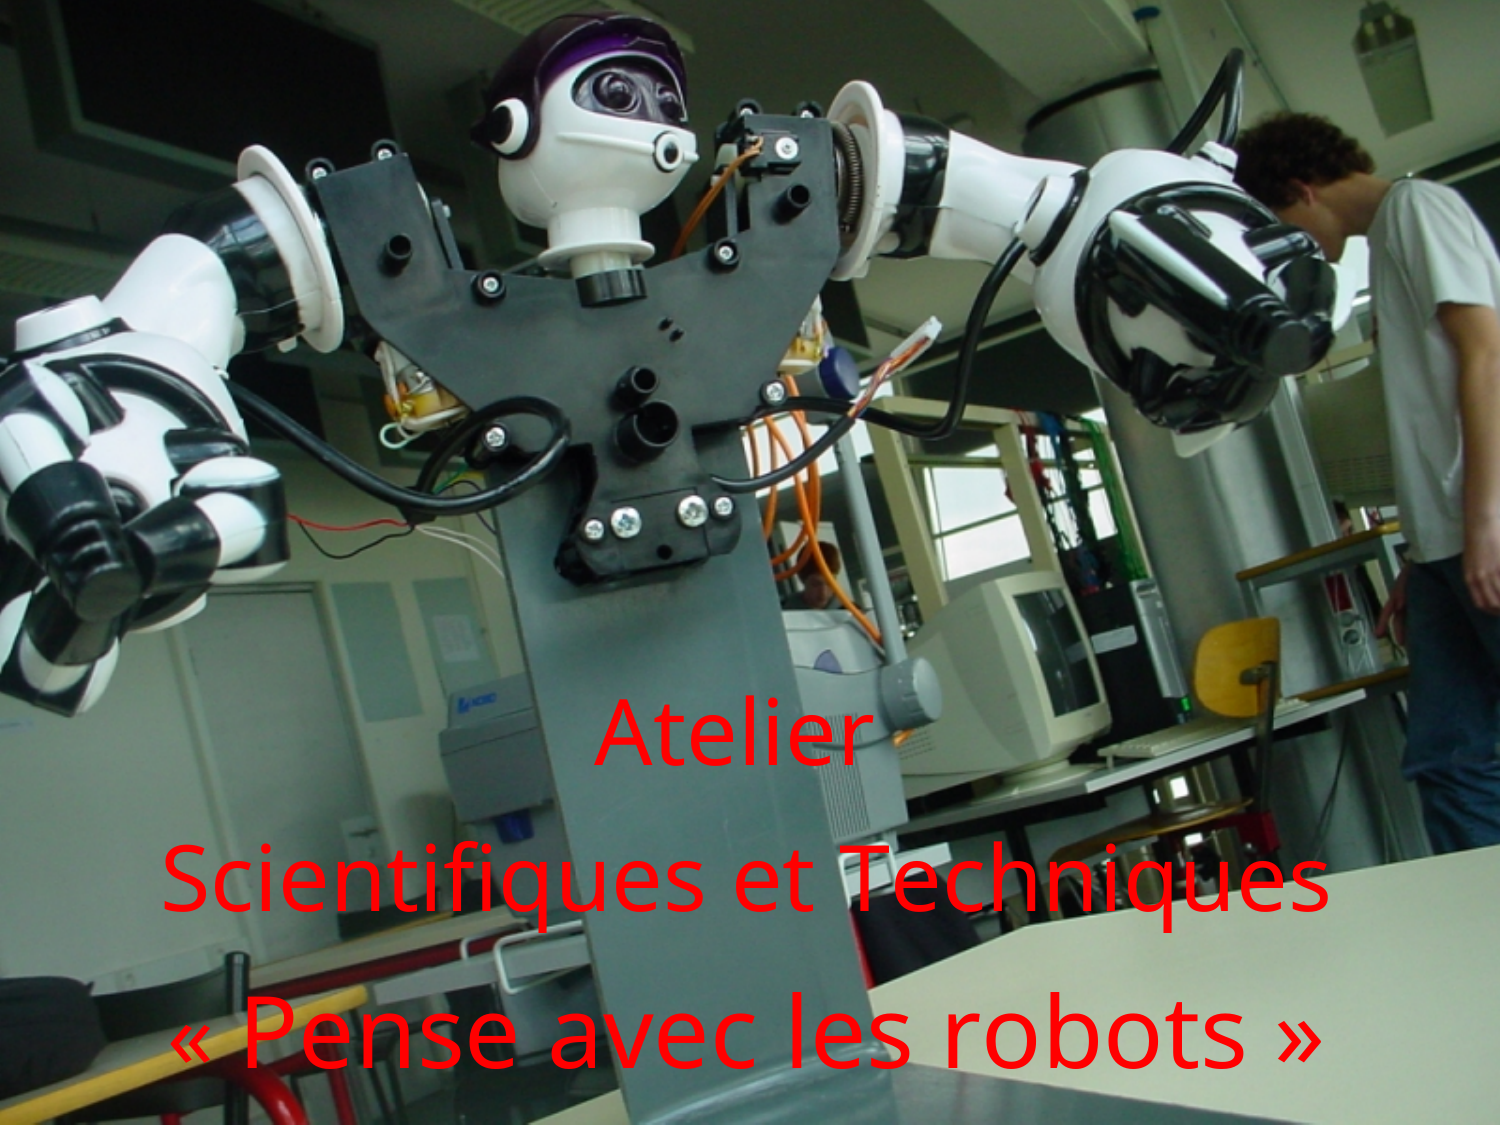

# Atelier Scientifiques et Techniques « Pense avec les robots »